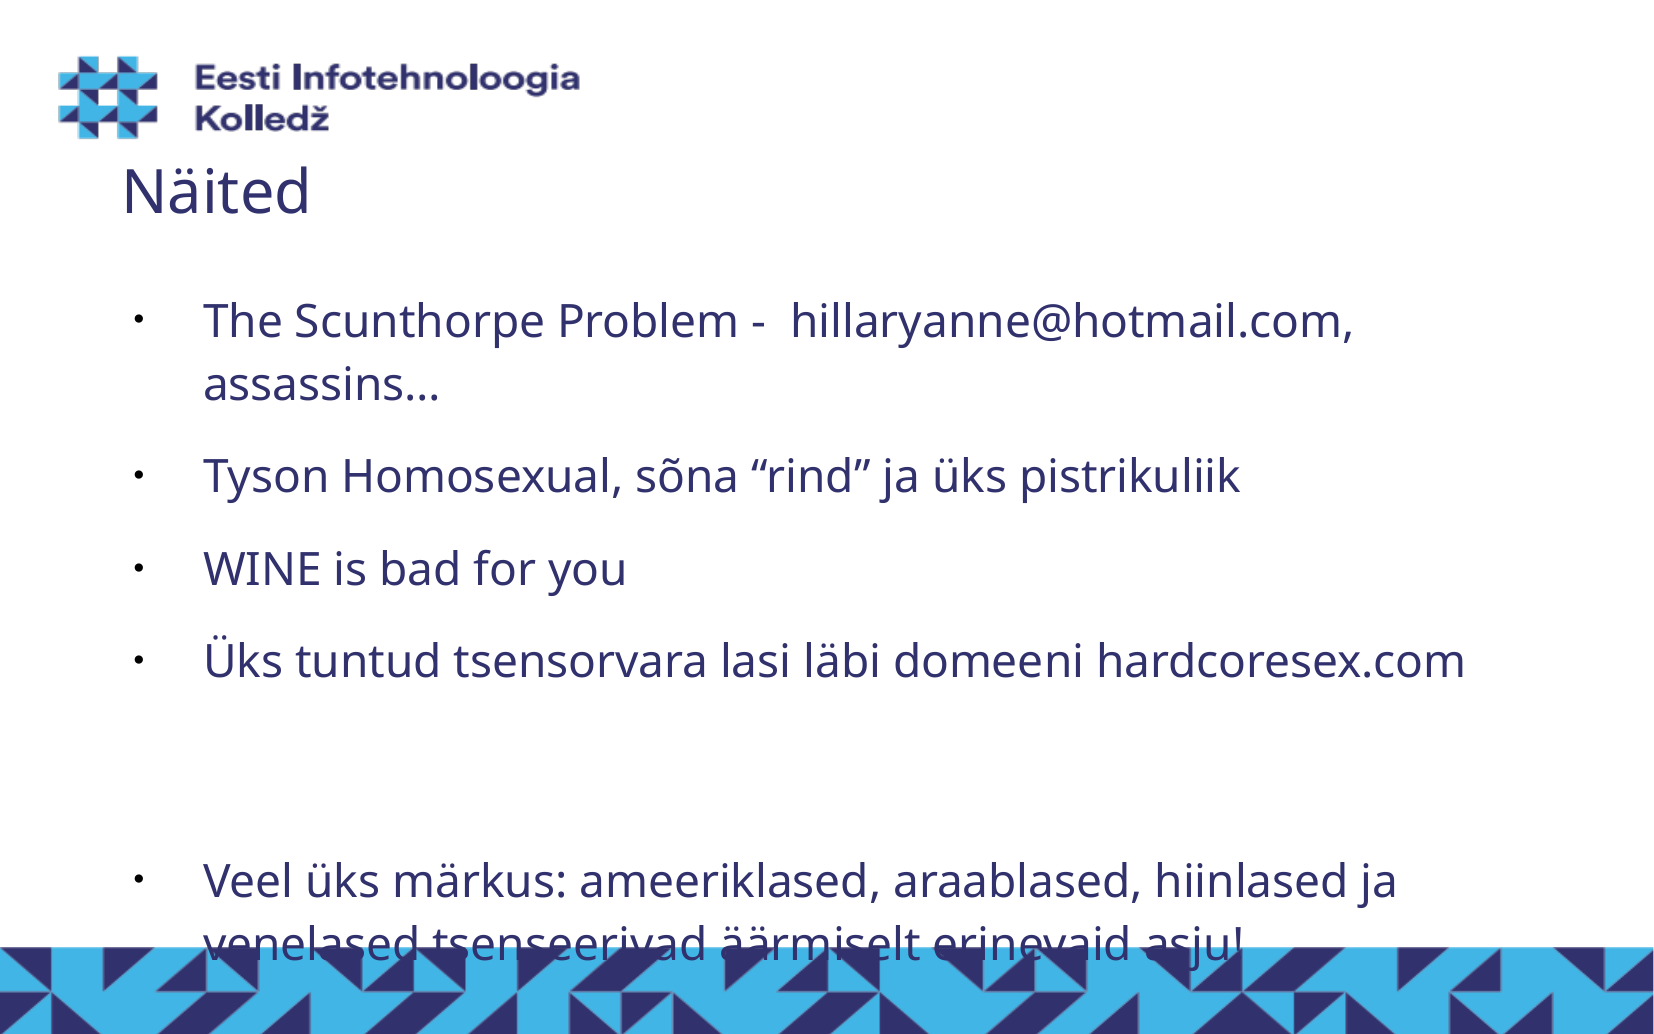

# Näited
The Scunthorpe Problem - hillaryanne@hotmail.com, assassins…
Tyson Homosexual, sõna “rind” ja üks pistrikuliik
WINE is bad for you
Üks tuntud tsensorvara lasi läbi domeeni hardcoresex.com
Veel üks märkus: ameeriklased, araablased, hiinlased ja venelased tsenseerivad äärmiselt erinevaid asju!